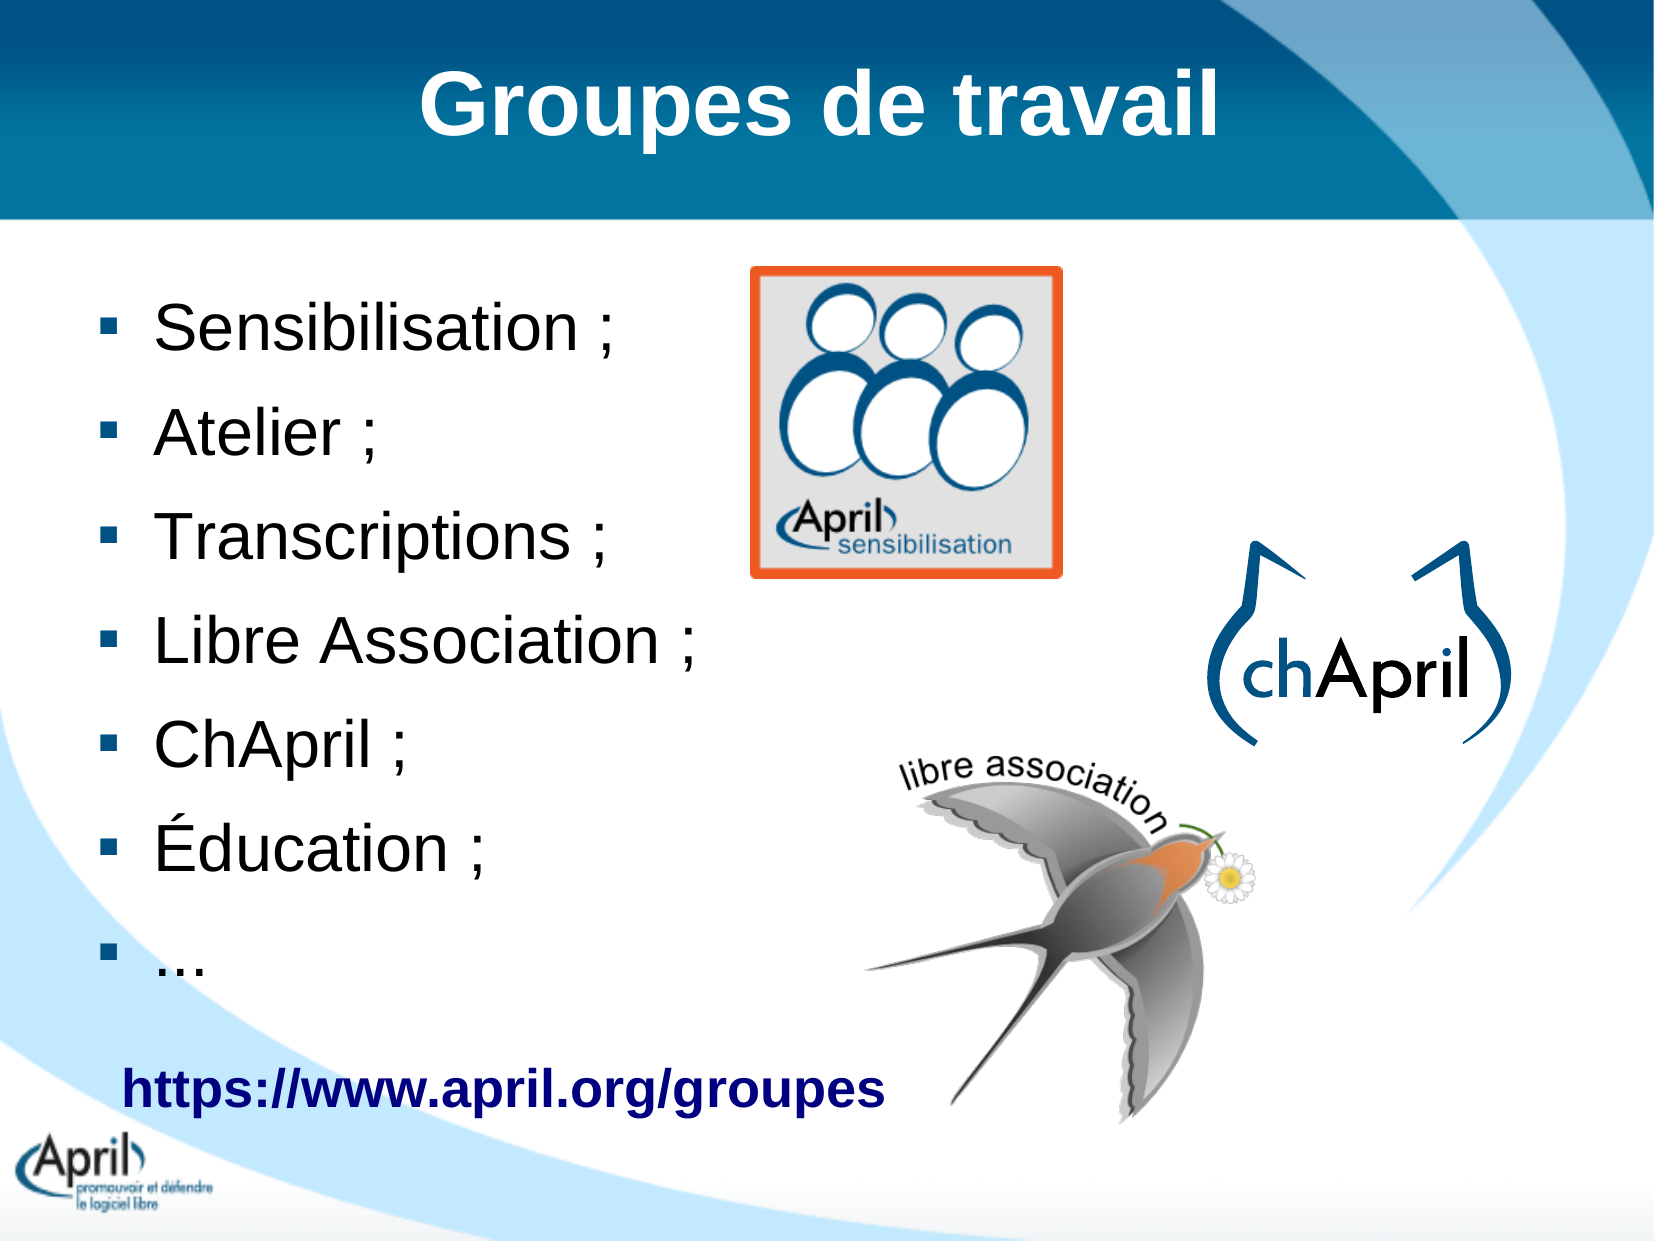

# Groupes de travail
Sensibilisation ;
Atelier ;
Transcriptions ;
Libre Association ;
ChApril ;
Éducation ;
...
https://www.april.org/groupes